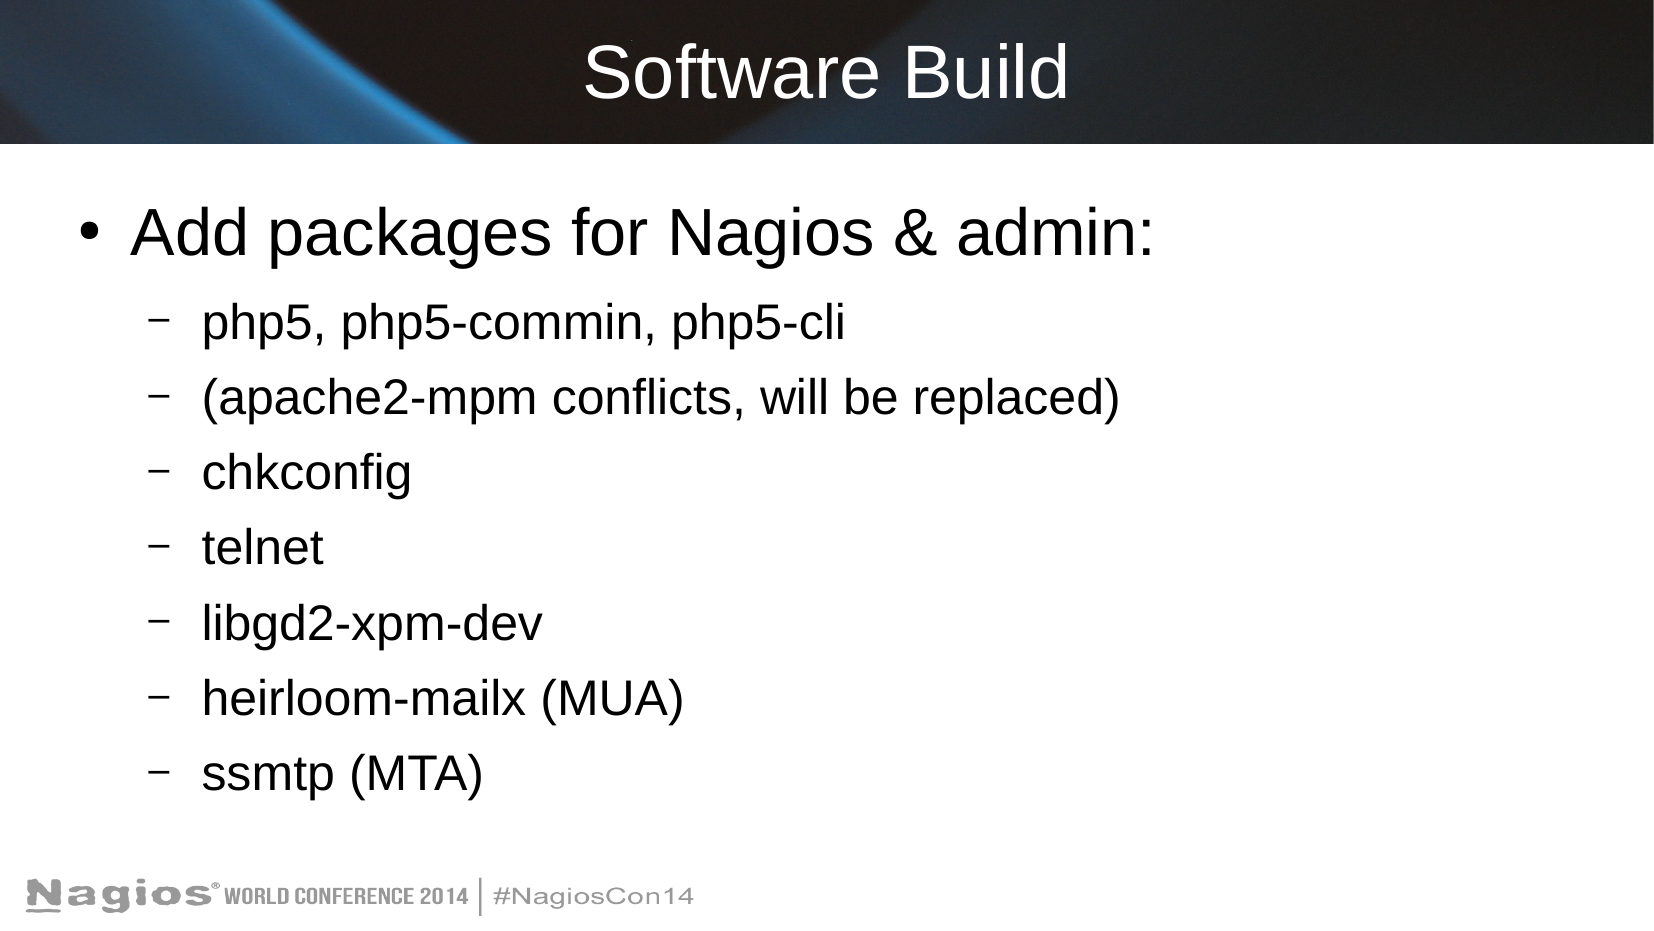

# Software Build
Add packages for Nagios & admin:
php5, php5-commin, php5-cli
(apache2-mpm conflicts, will be replaced)
chkconfig
telnet
libgd2-xpm-dev
heirloom-mailx (MUA)
ssmtp (MTA)